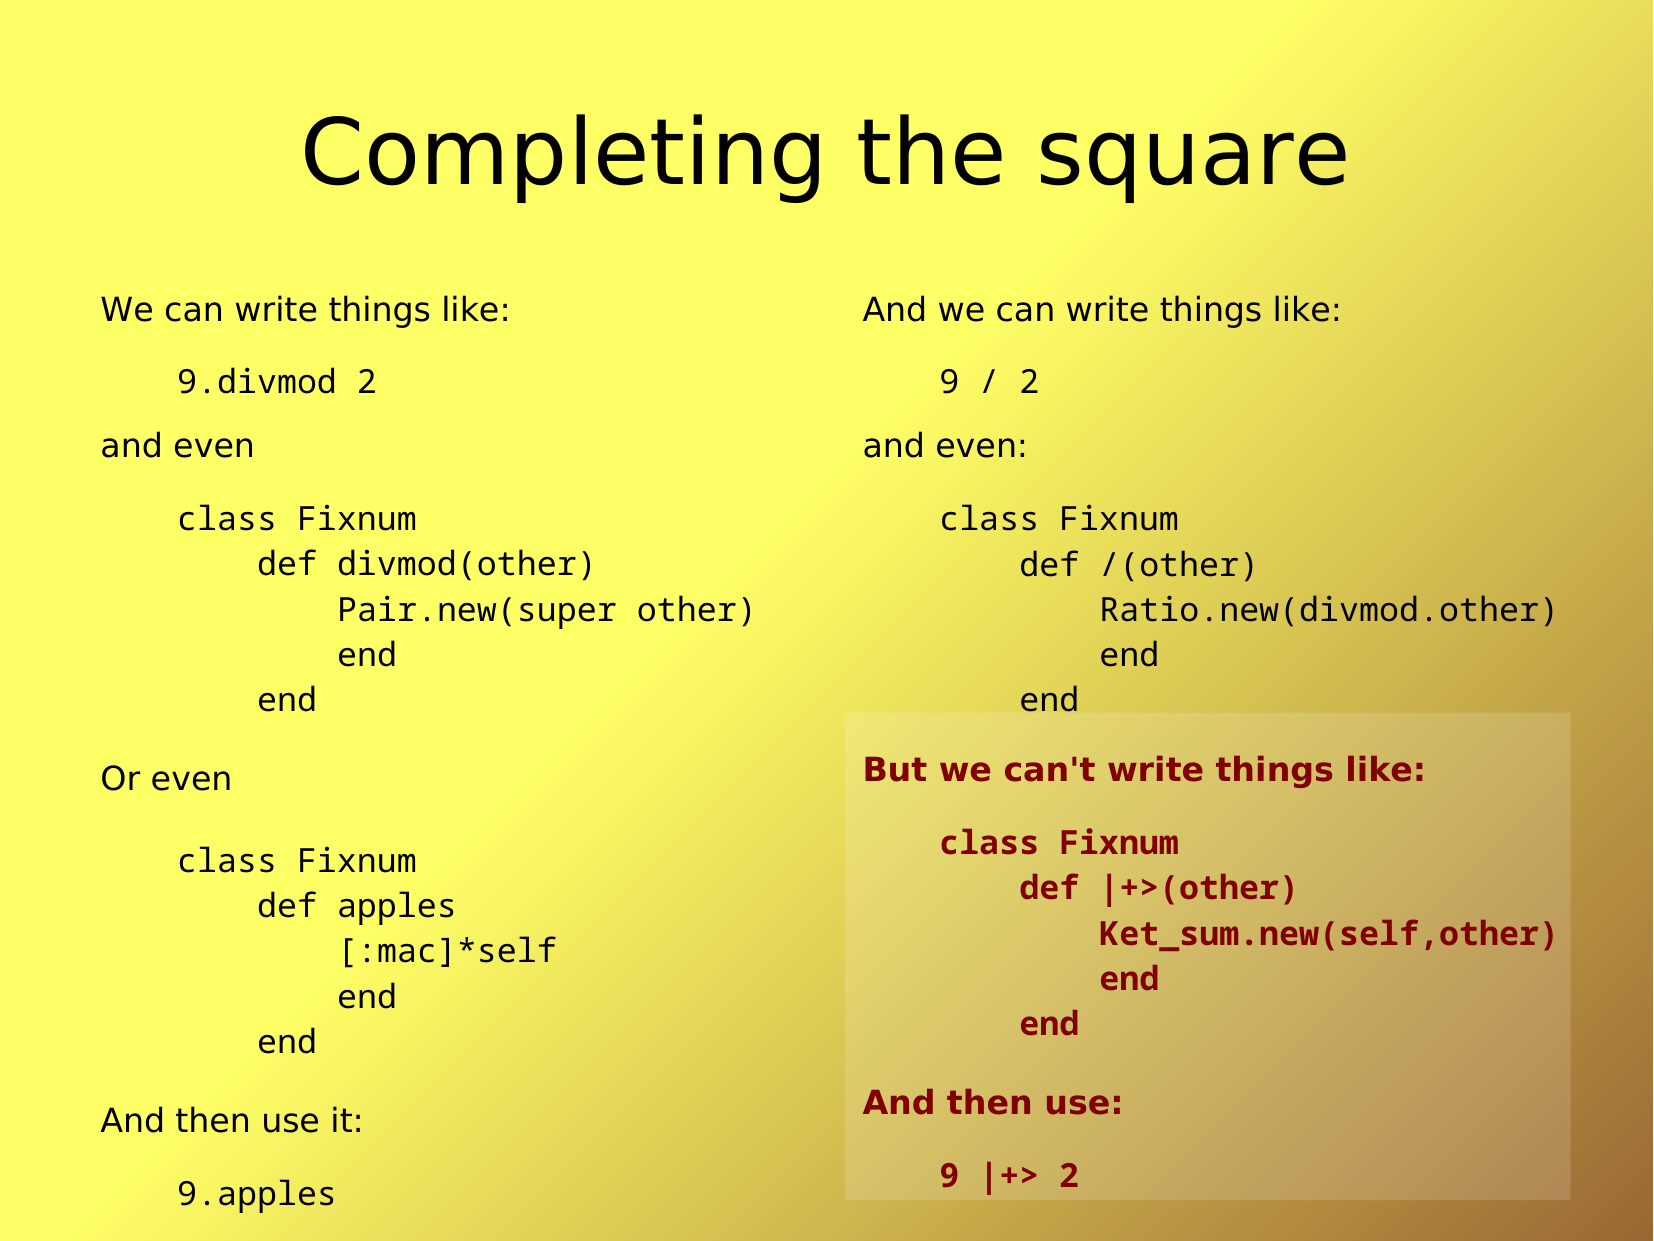

# Completing the square
We can write things like:
9.divmod 2
and even
class Fixnum
 def divmod(other)
 Pair.new(super other)
 end
 end
Or even
class Fixnum
 def apples
 [:mac]*self
 end
 end
And then use it:
9.apples
And we can write things like:
9 / 2
and even:
class Fixnum
 def /(other)
 Ratio.new(divmod.other)
 end
 end
But we can't write things like:
class Fixnum
 def |+>(other)
 Ket_sum.new(self,other)
 end
 end
And then use:
9 |+> 2